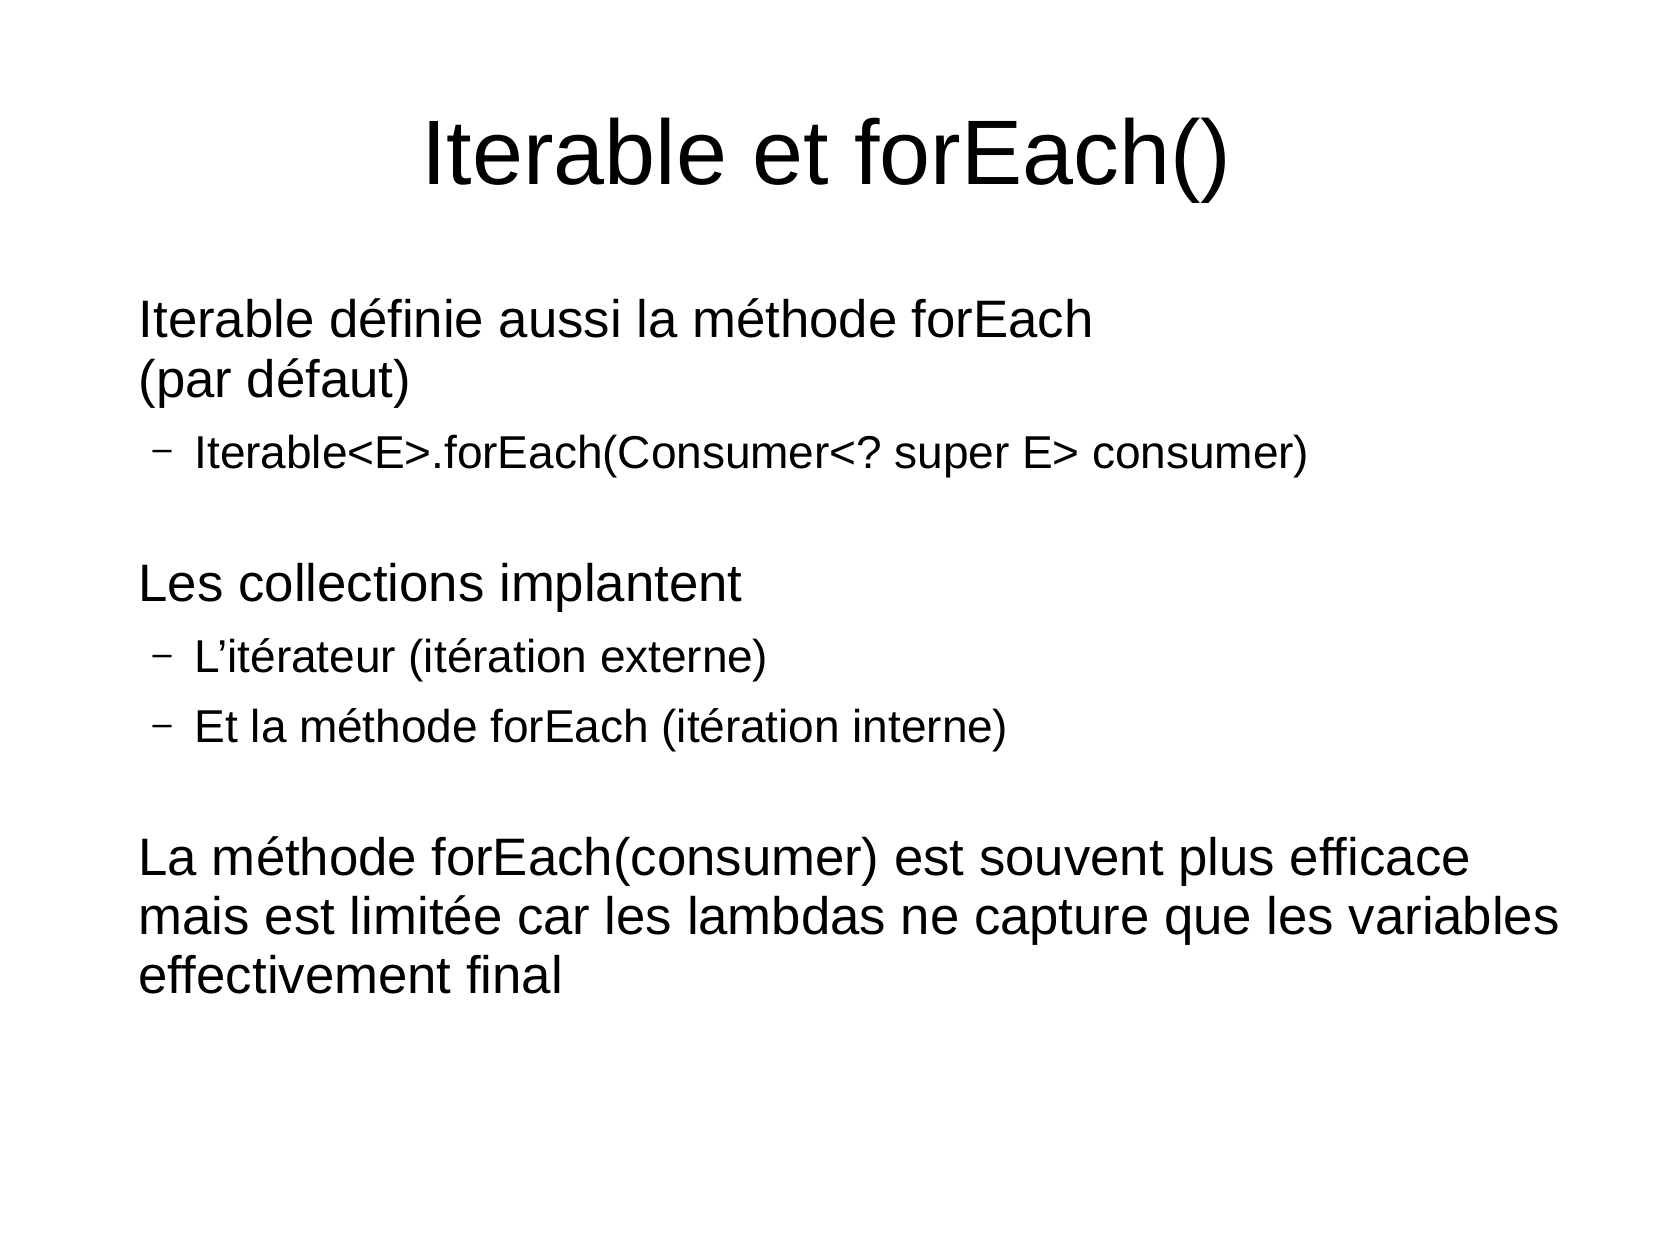

# Iterable et forEach()
Iterable définie aussi la méthode forEach
(par défaut)
Iterable<E>.forEach(Consumer<? super E> consumer)
Les collections implantent
L’itérateur (itération externe)
Et la méthode forEach (itération interne)
La méthode forEach(consumer) est souvent plus efficace mais est limitée car les lambdas ne capture que les variables effectivement final